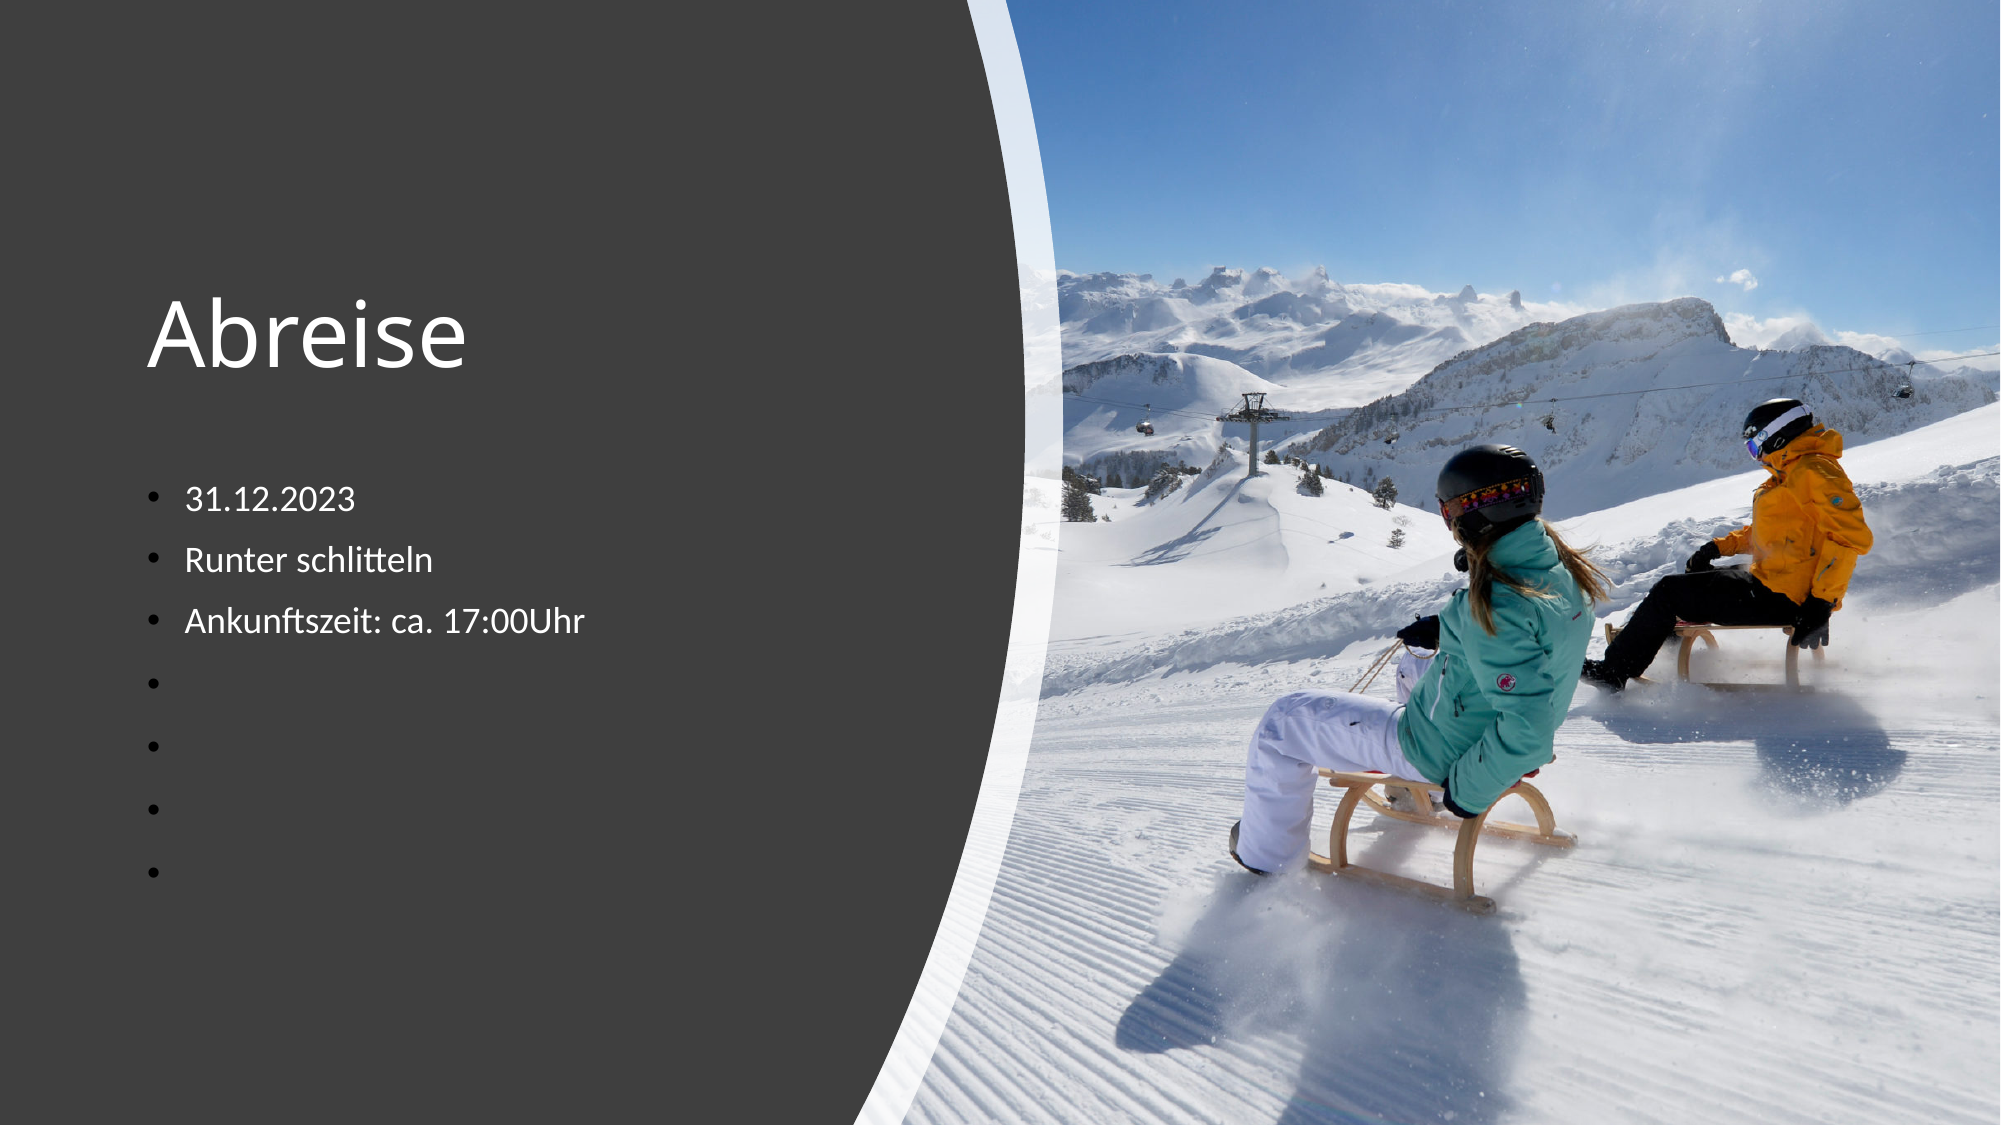

# Abreise
31.12.2023
Runter schlitteln
Ankunftszeit: ca. 17:00Uhr